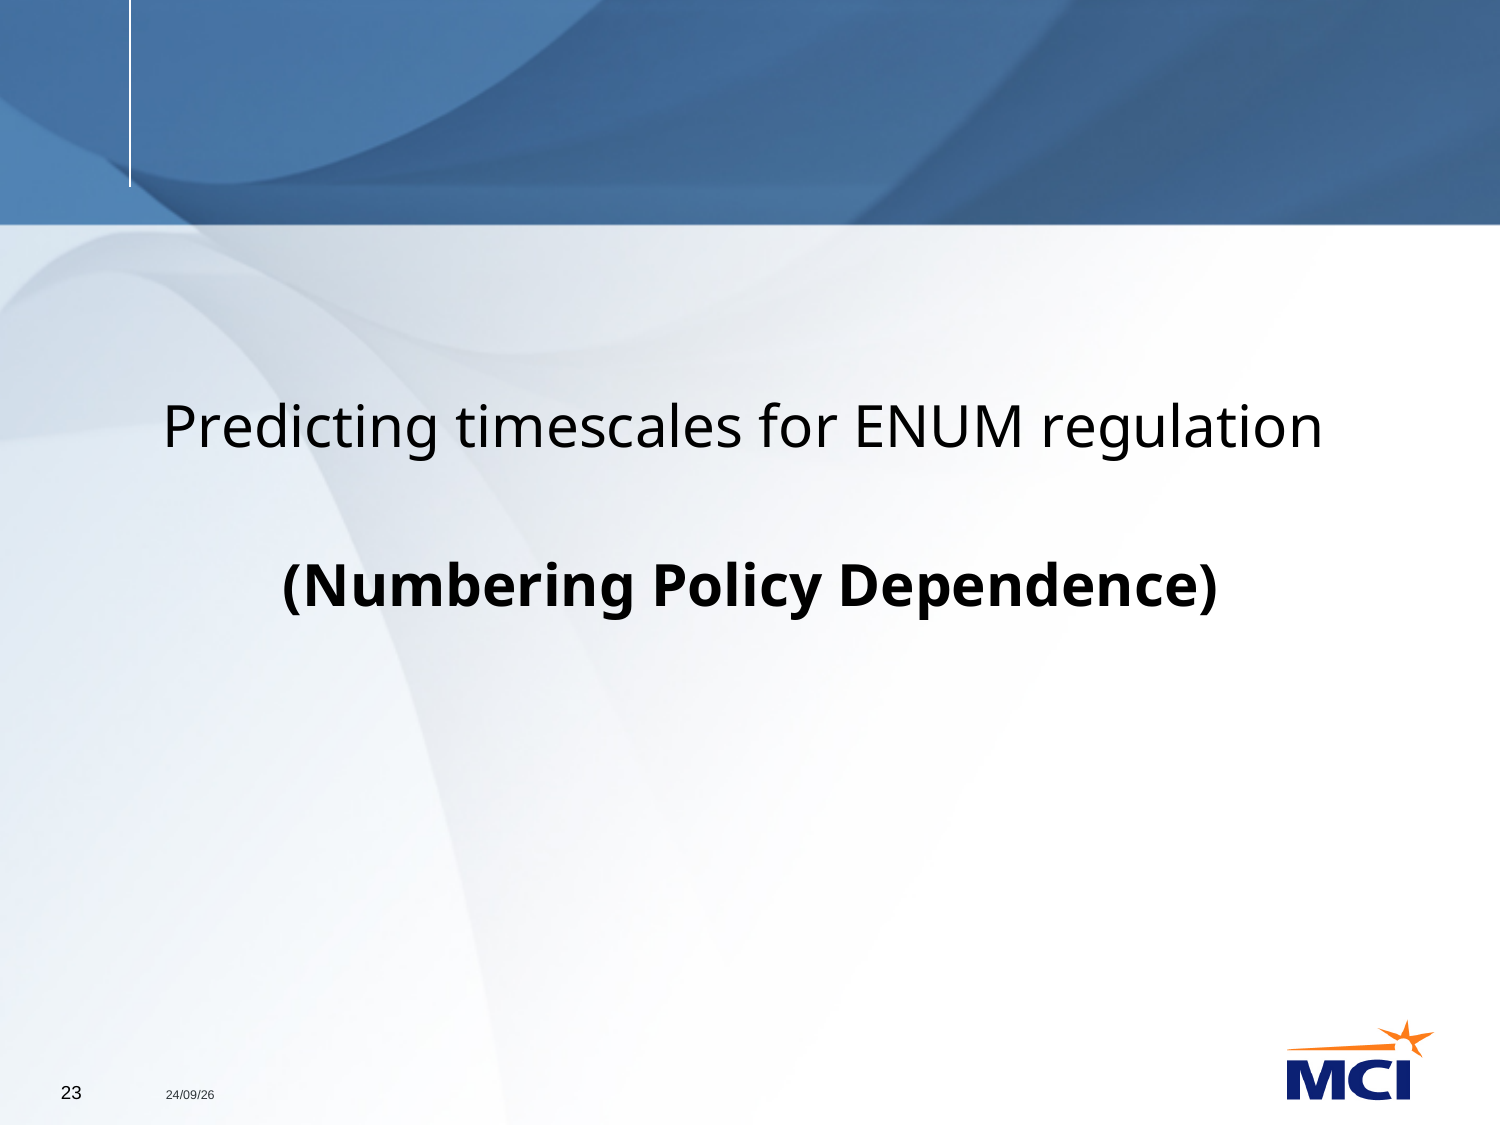

Predicting timescales for ENUM regulation
(Numbering Policy Dependence)